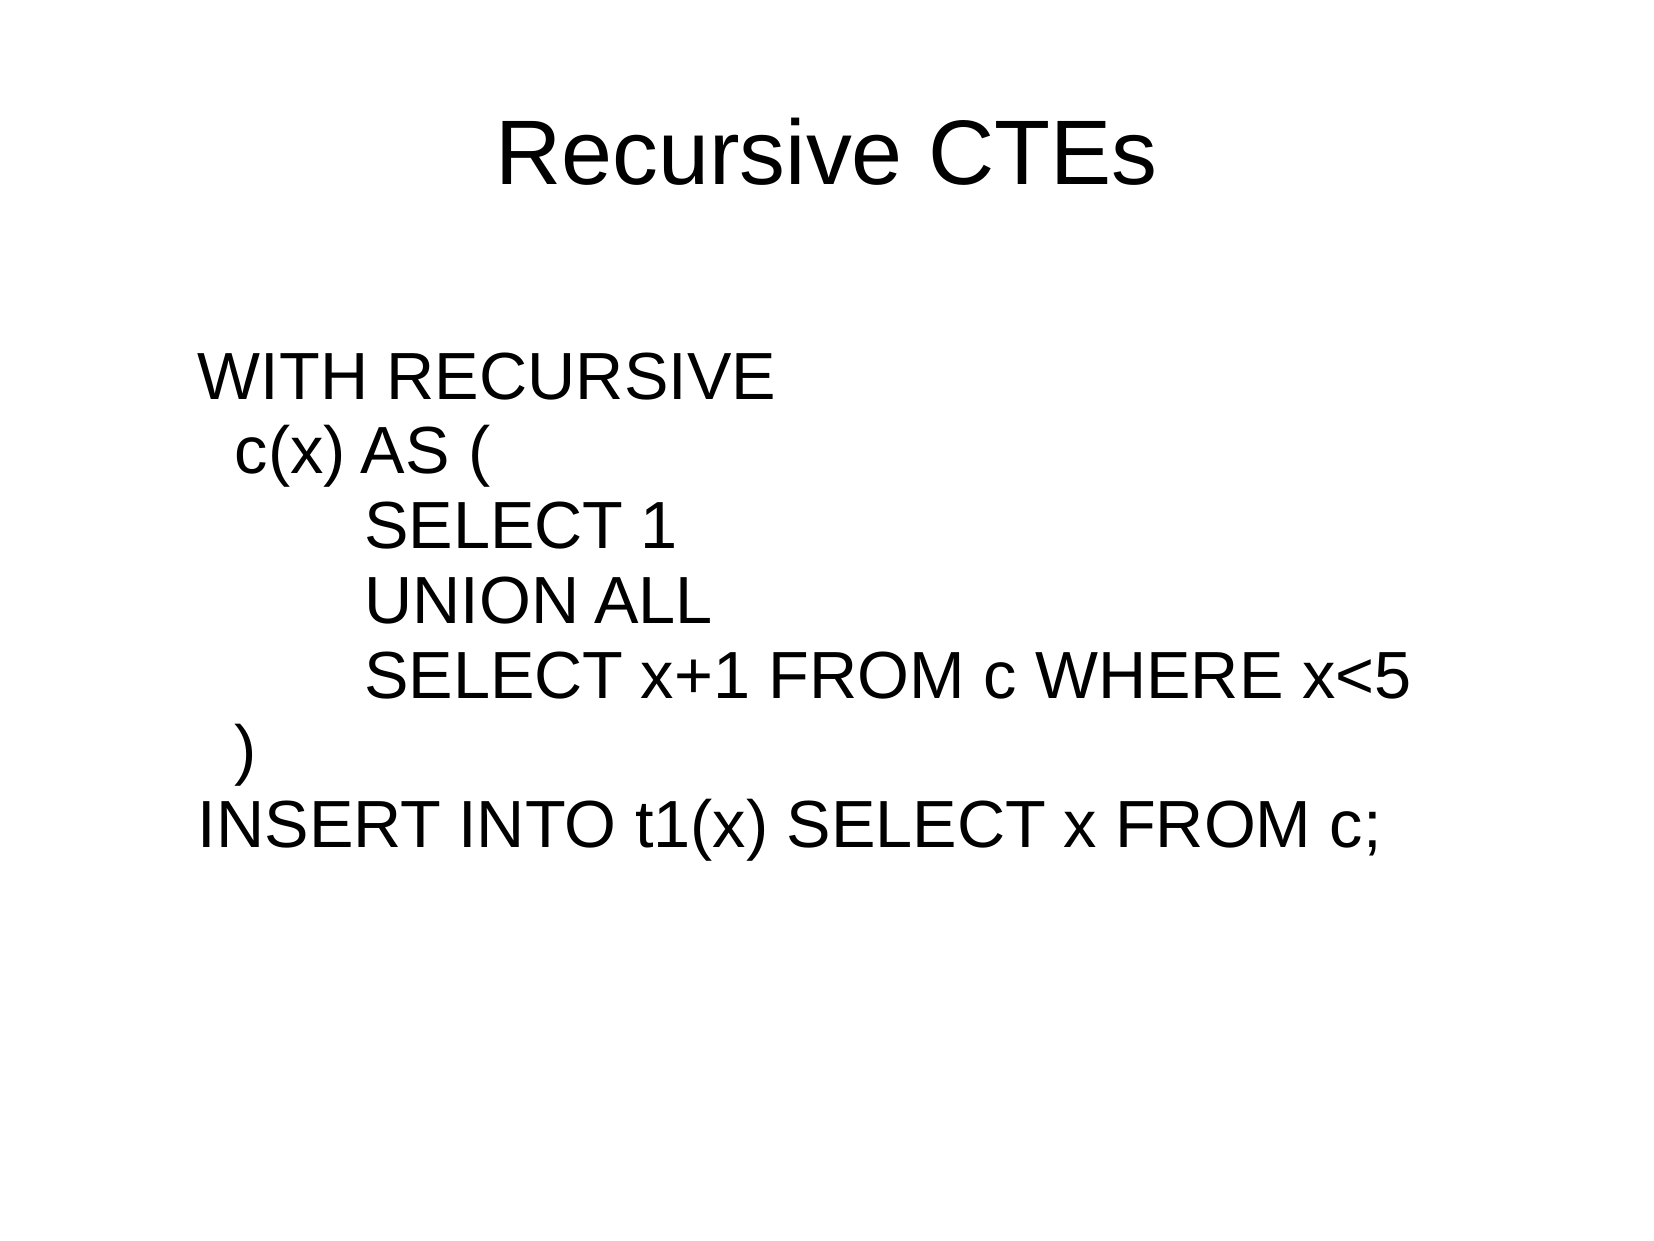

# Recursive CTEs
WITH RECURSIVE
 c(x) AS (
 SELECT 1
 UNION ALL
 SELECT x+1 FROM c WHERE x<5
 )
INSERT INTO t1(x) SELECT x FROM c;